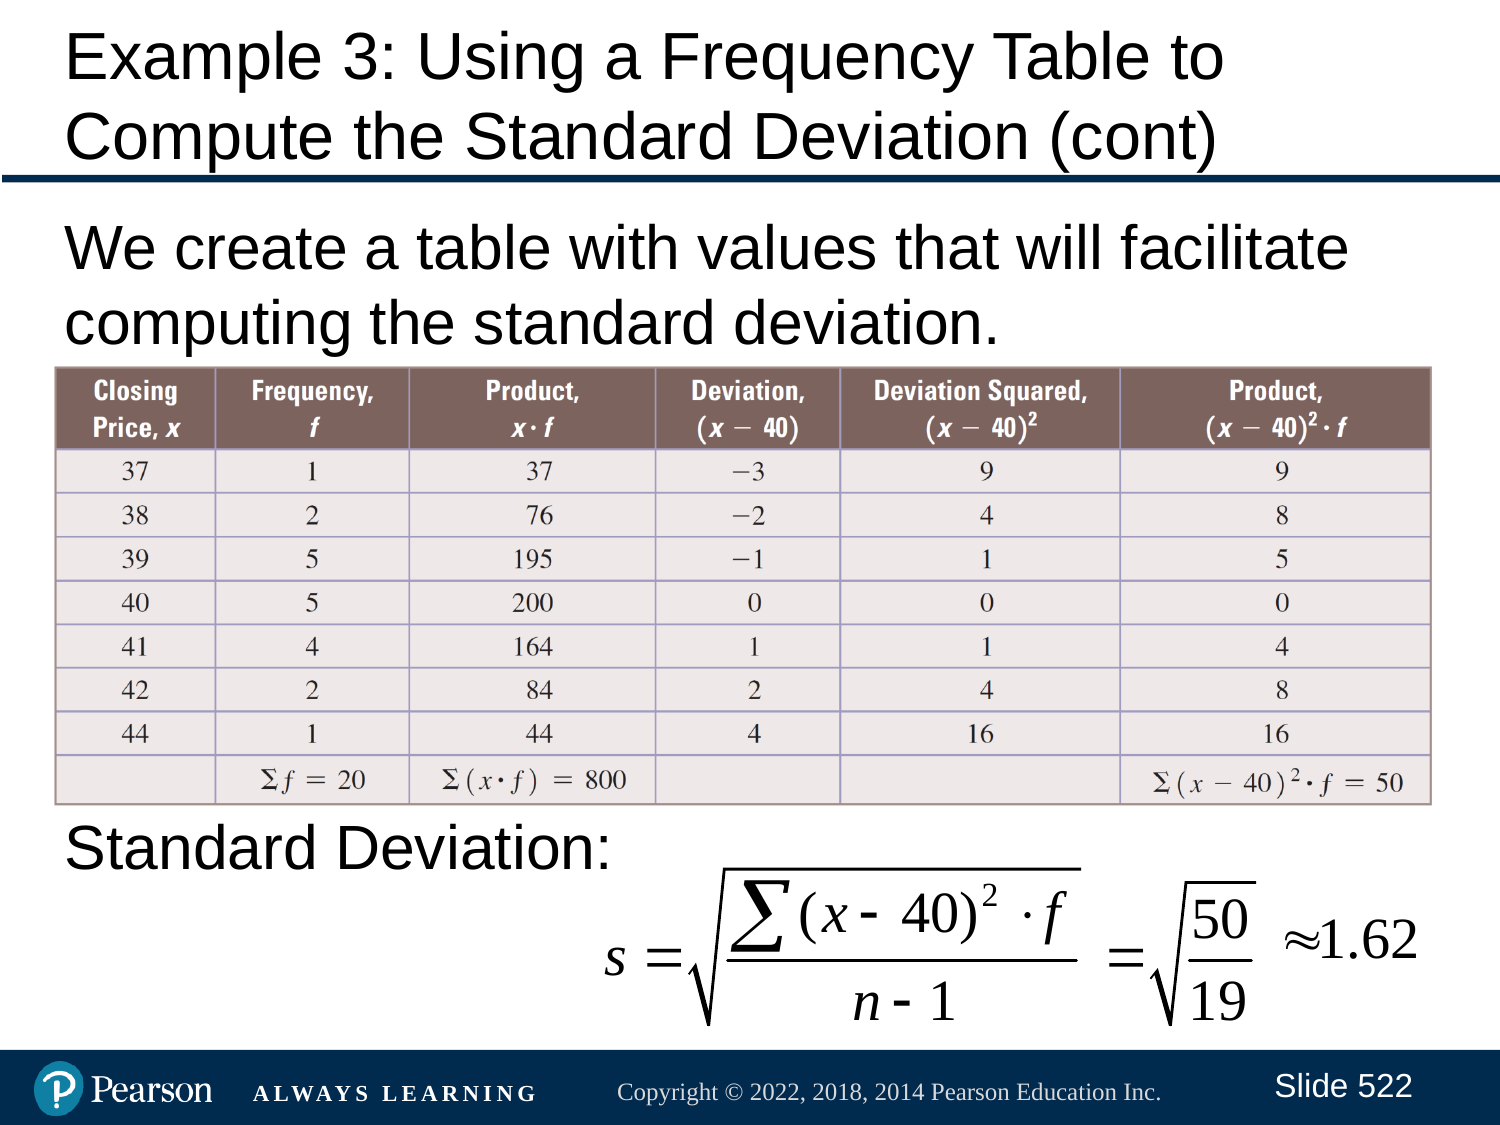

# Example 3: Using a Frequency Table to Compute the Standard Deviation (cont)
We create a table with values that will facilitate computing the standard deviation.
Standard Deviation: